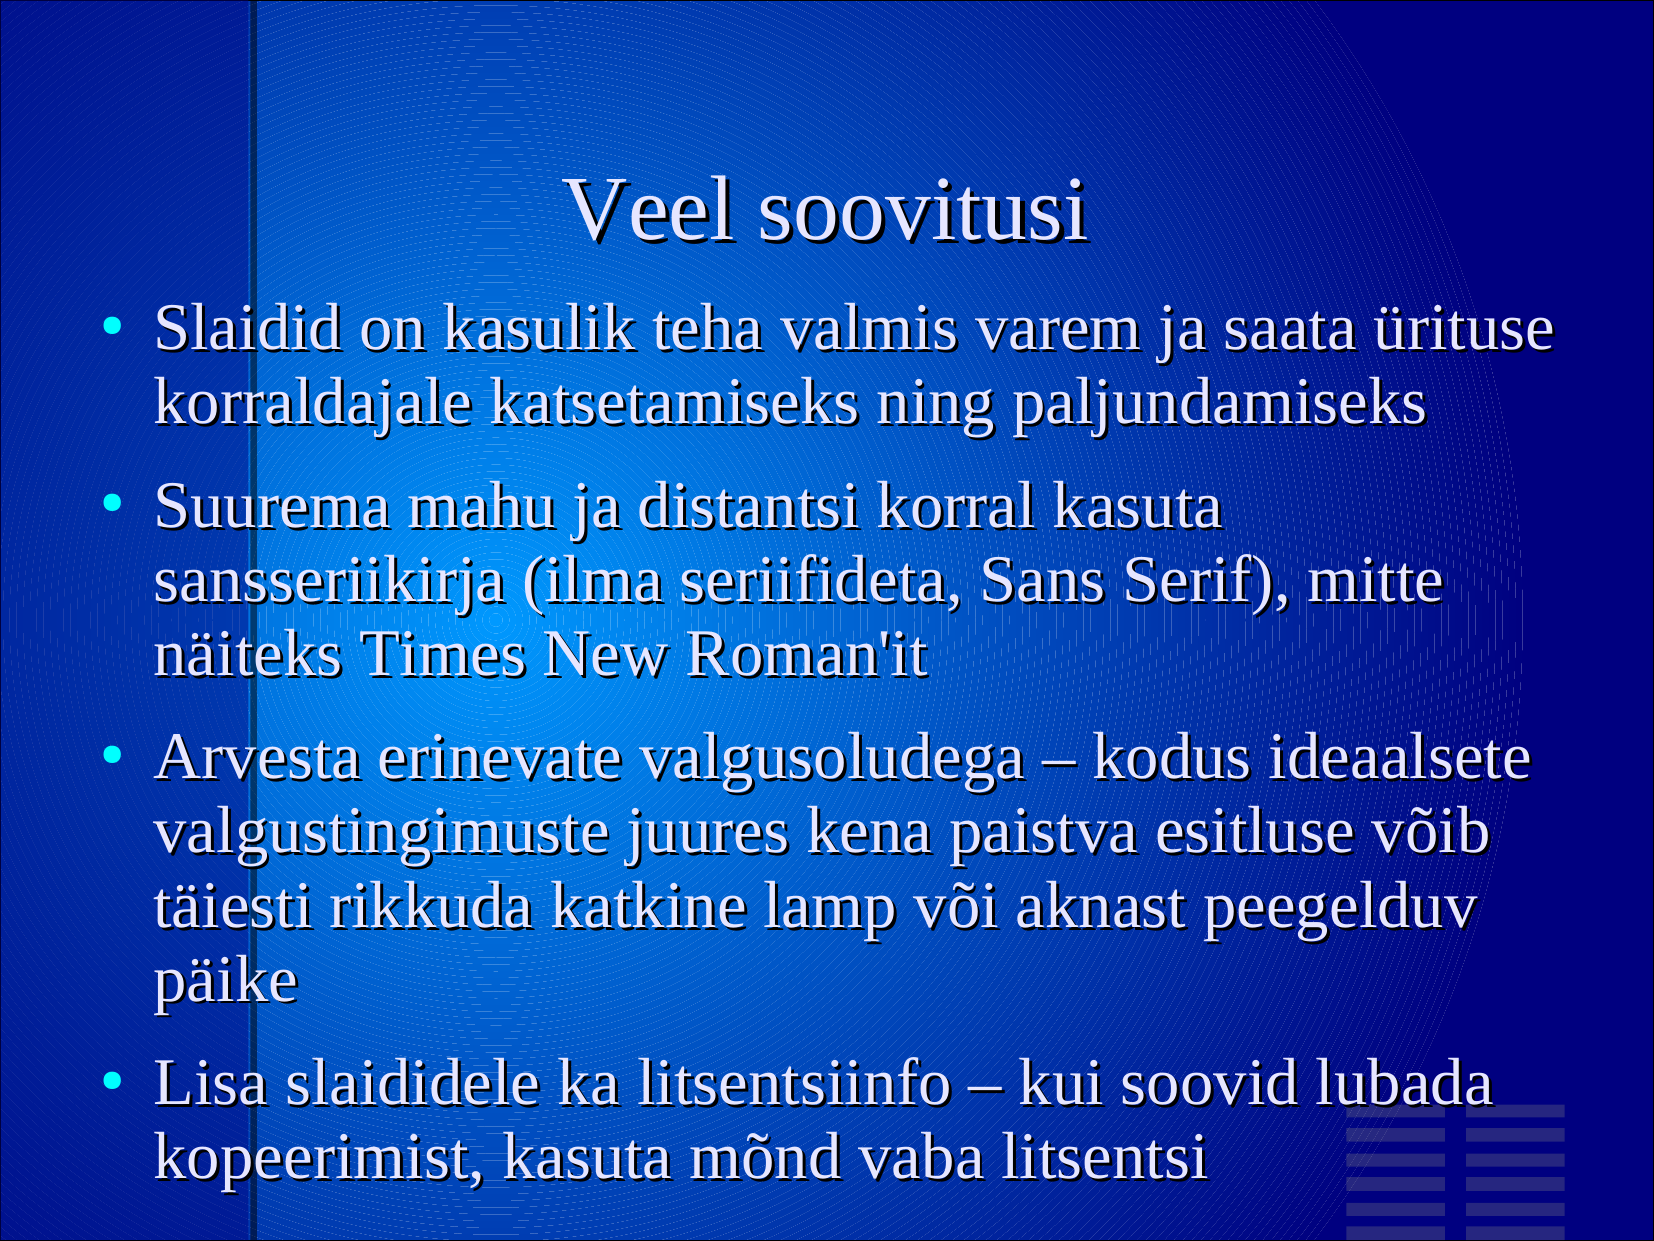

# Veel soovitusi
Slaidid on kasulik teha valmis varem ja saata ürituse korraldajale katsetamiseks ning paljundamiseks
Suurema mahu ja distantsi korral kasuta sansseriikirja (ilma seriifideta, Sans Serif), mitte näiteks Times New Roman'it
Arvesta erinevate valgusoludega – kodus ideaalsete valgustingimuste juures kena paistva esitluse võib täiesti rikkuda katkine lamp või aknast peegelduv päike
Lisa slaididele ka litsentsiinfo – kui soovid lubada kopeerimist, kasuta mõnd vaba litsentsi